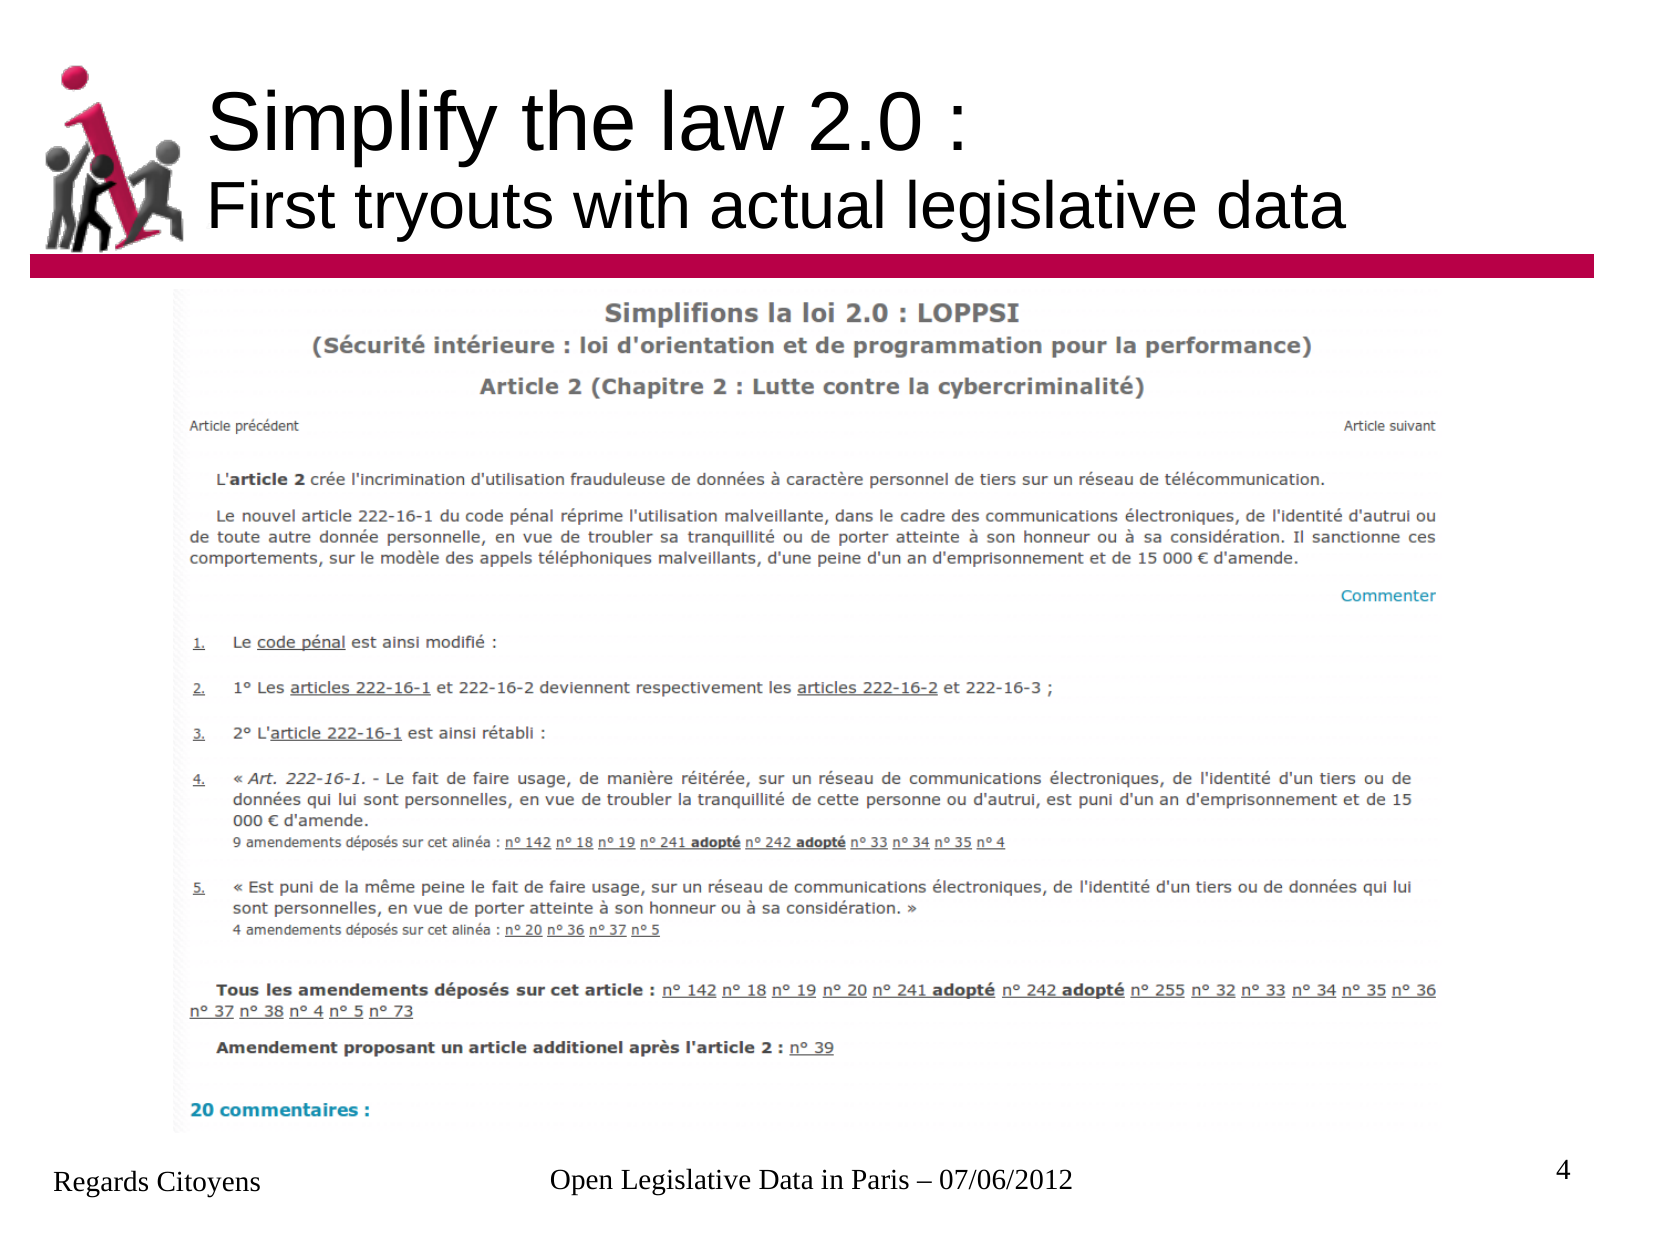

# Simplify the law 2.0 : First tryouts with actual legislative data
4
Présentation au Sénat - 31 mai 2012